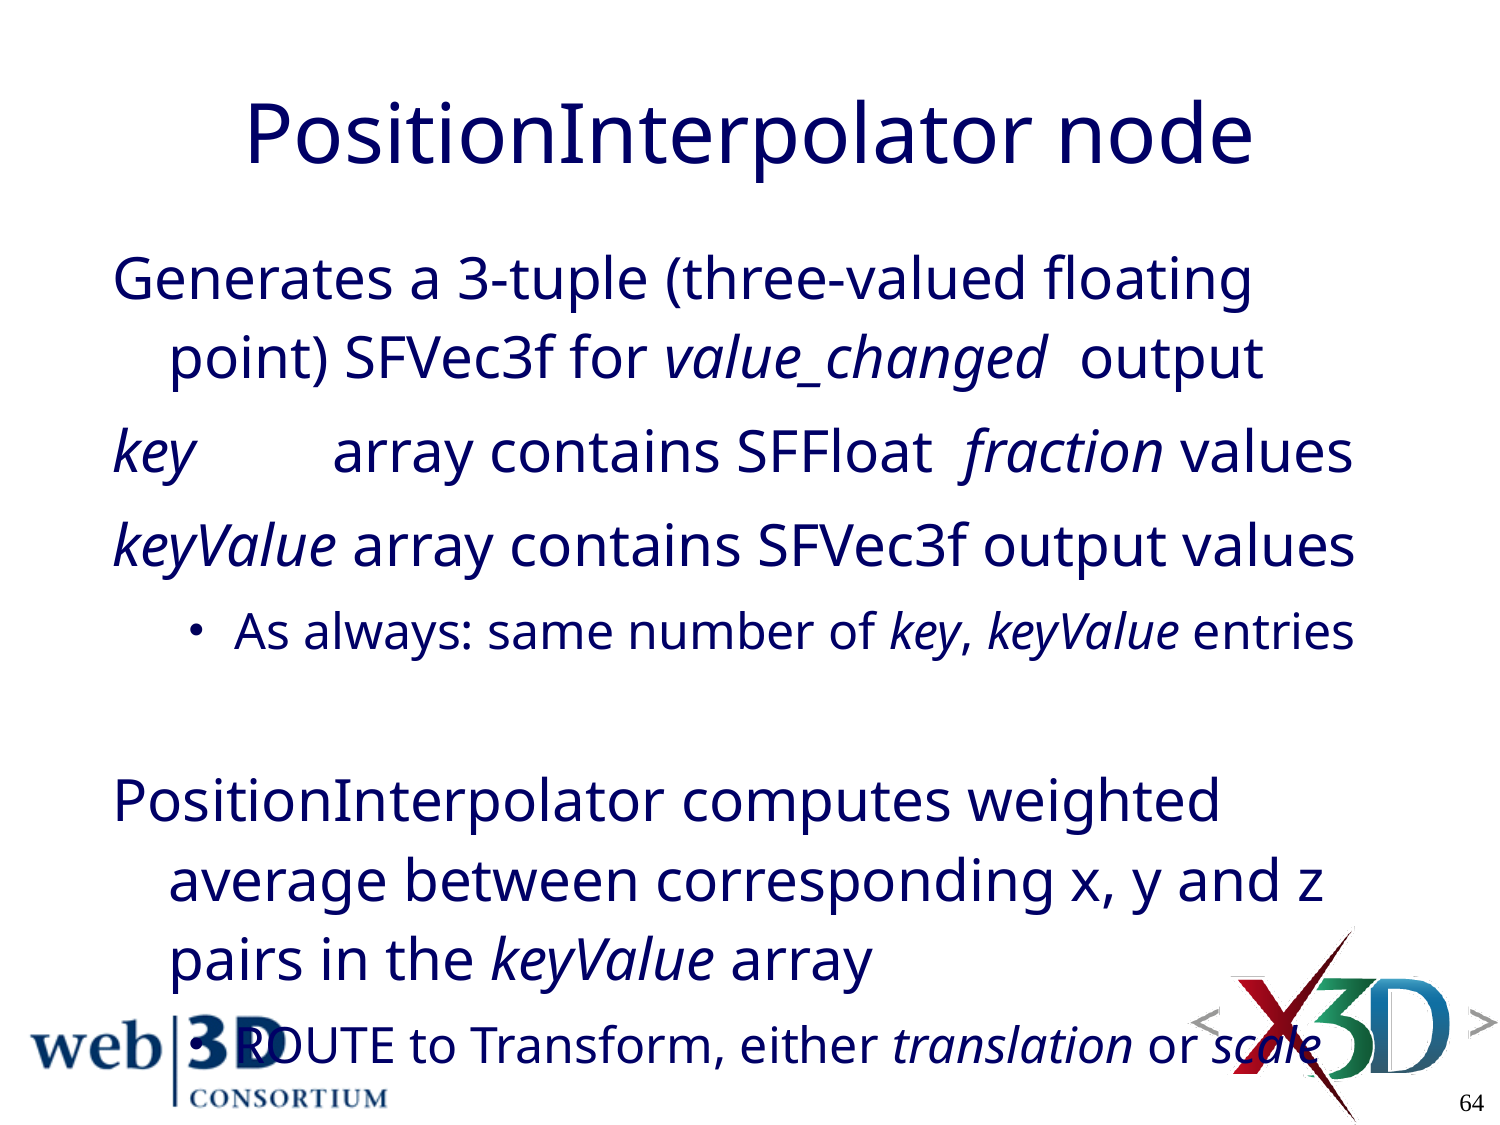

# PositionInterpolator node
Generates a 3-tuple (three-valued floating point) SFVec3f for value_changed output
key array contains SFFloat fraction values
keyValue array contains SFVec3f output values
As always: same number of key, keyValue entries
PositionInterpolator computes weighted average between corresponding x, y and z pairs in the keyValue array
ROUTE to Transform, either translation or scale